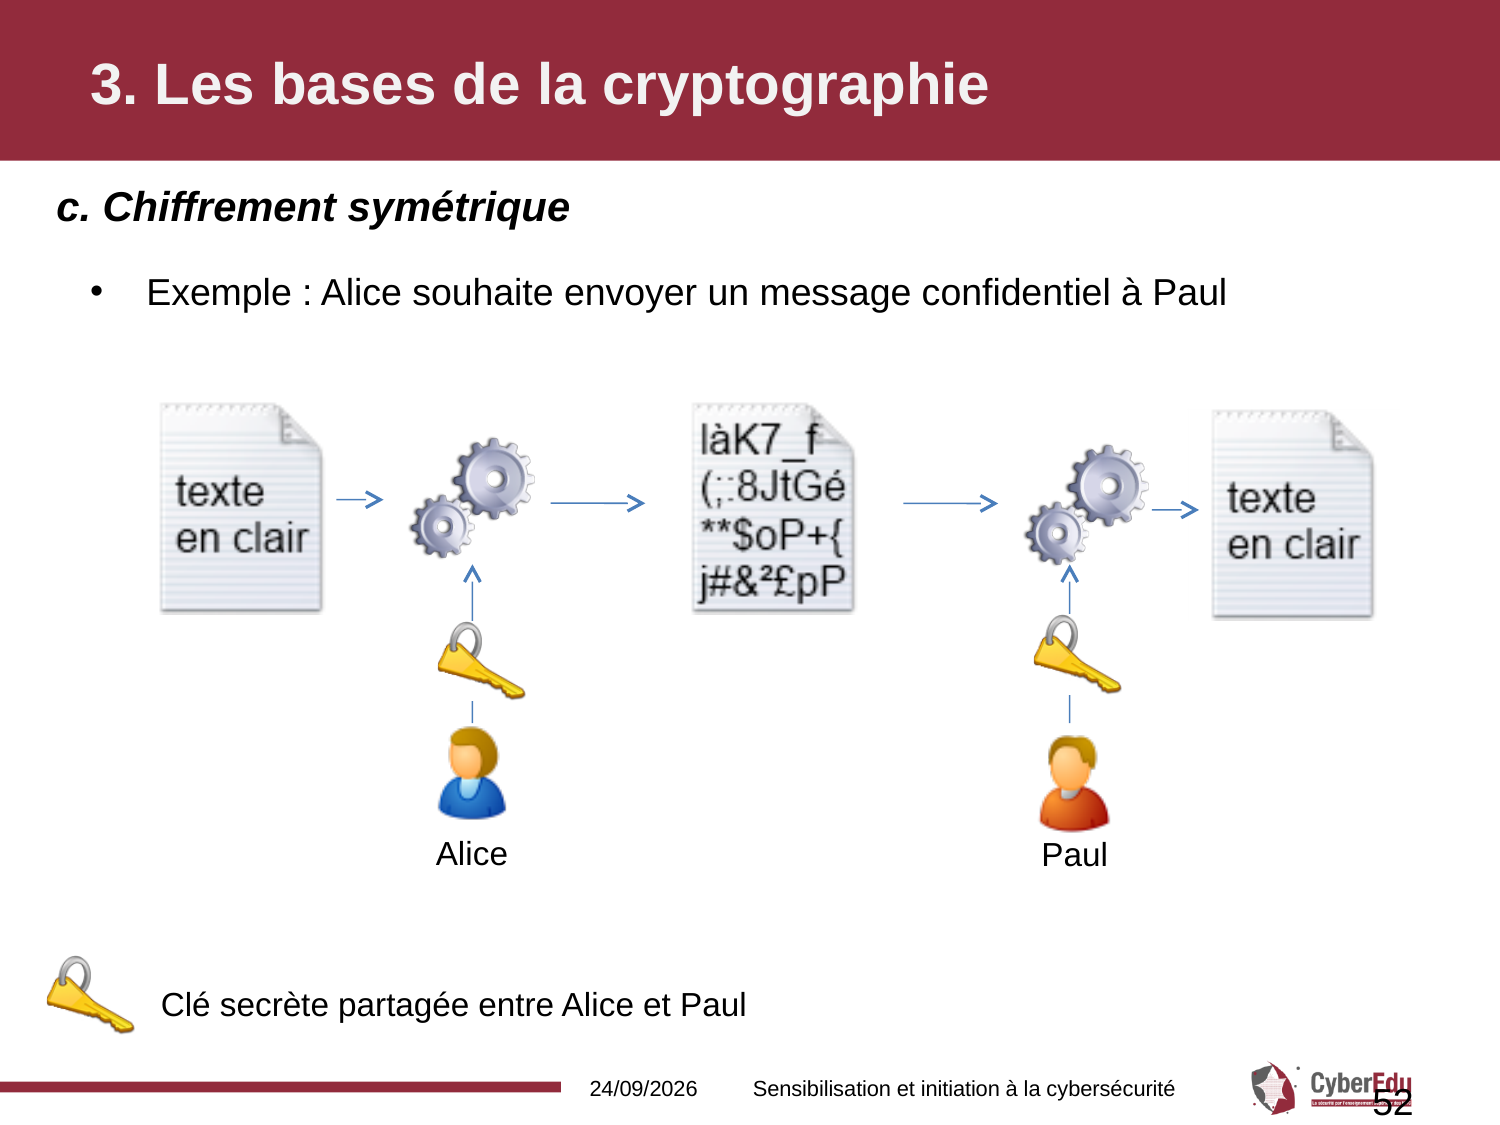

# 3. Les bases de la cryptographie
c. Chiffrement symétrique
Exemple : Alice souhaite envoyer un message confidentiel à Paul
Alice
Paul
Clé secrète partagée entre Alice et Paul
Sensibilisation et initiation à la cybersécurité